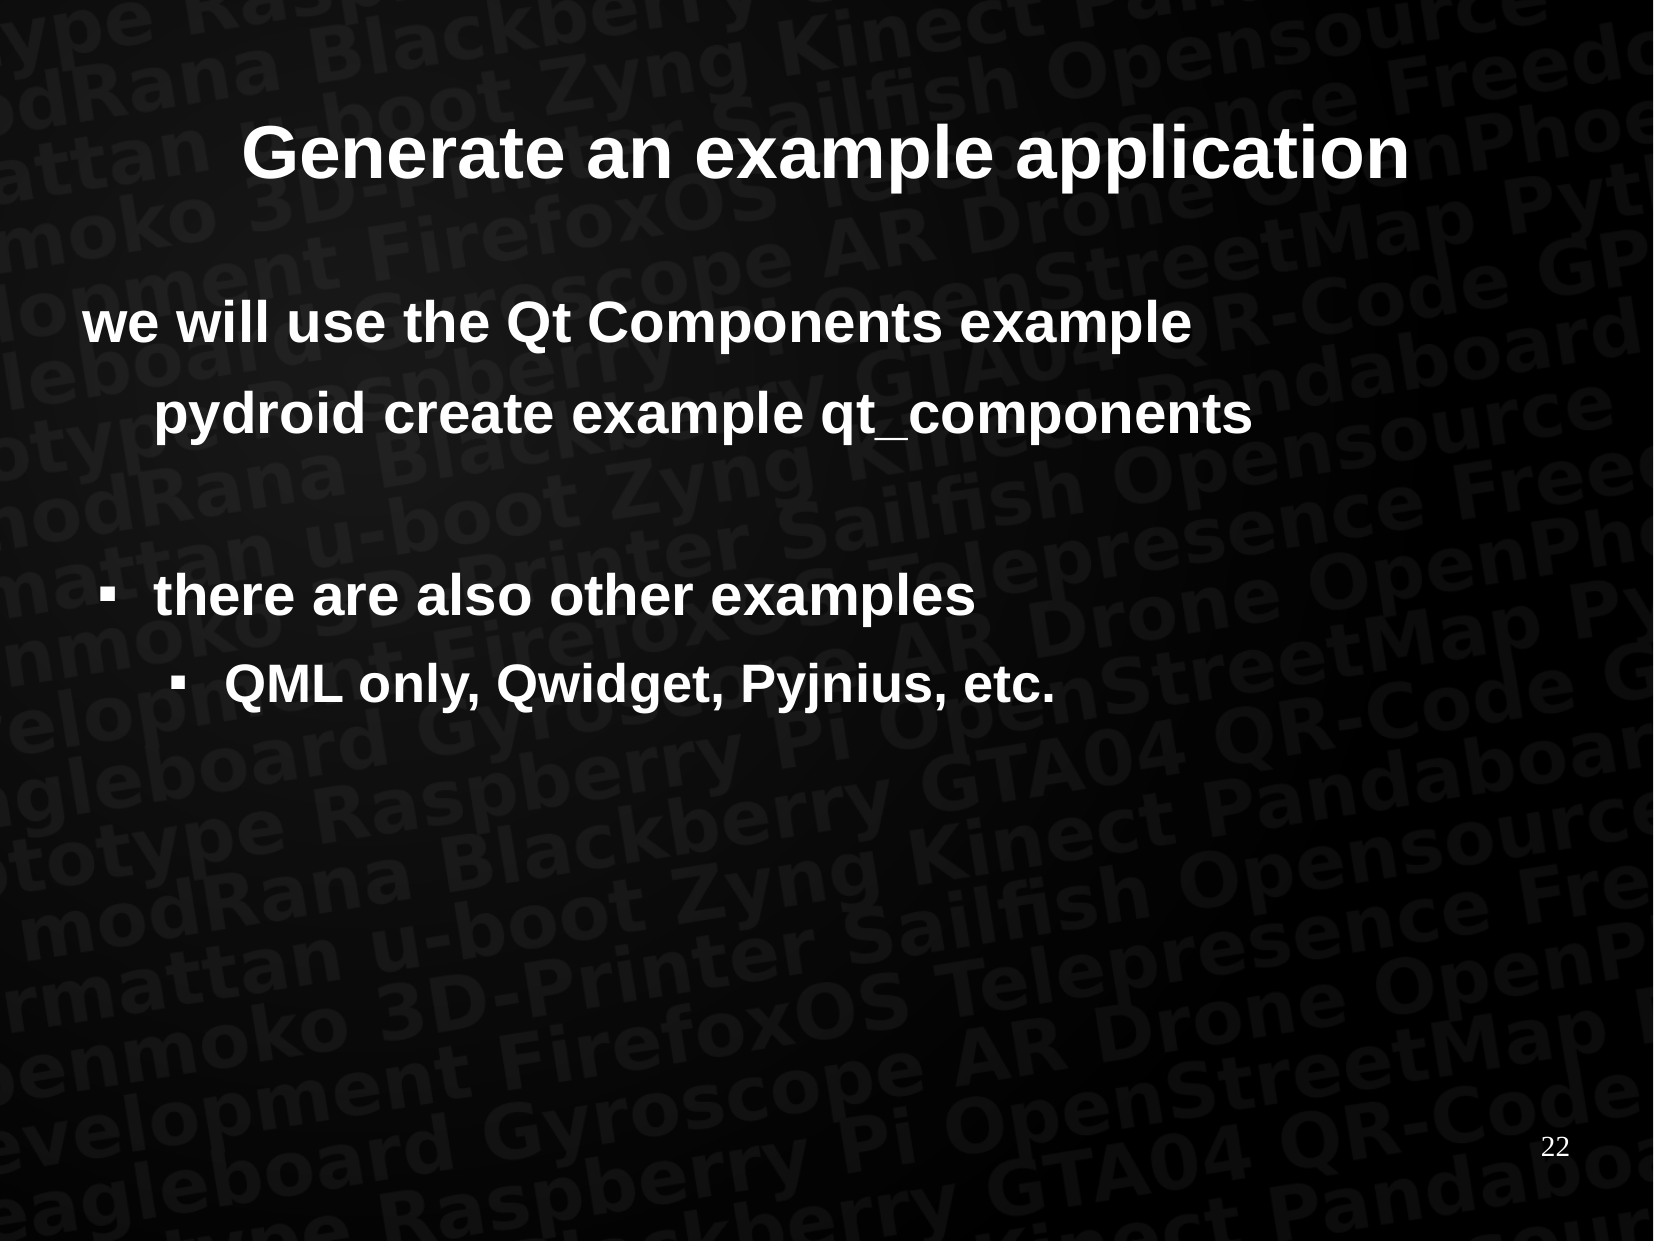

# Generate an example application
we will use the Qt Components example
pydroid create example qt_components
there are also other examples
QML only, Qwidget, Pyjnius, etc.
22